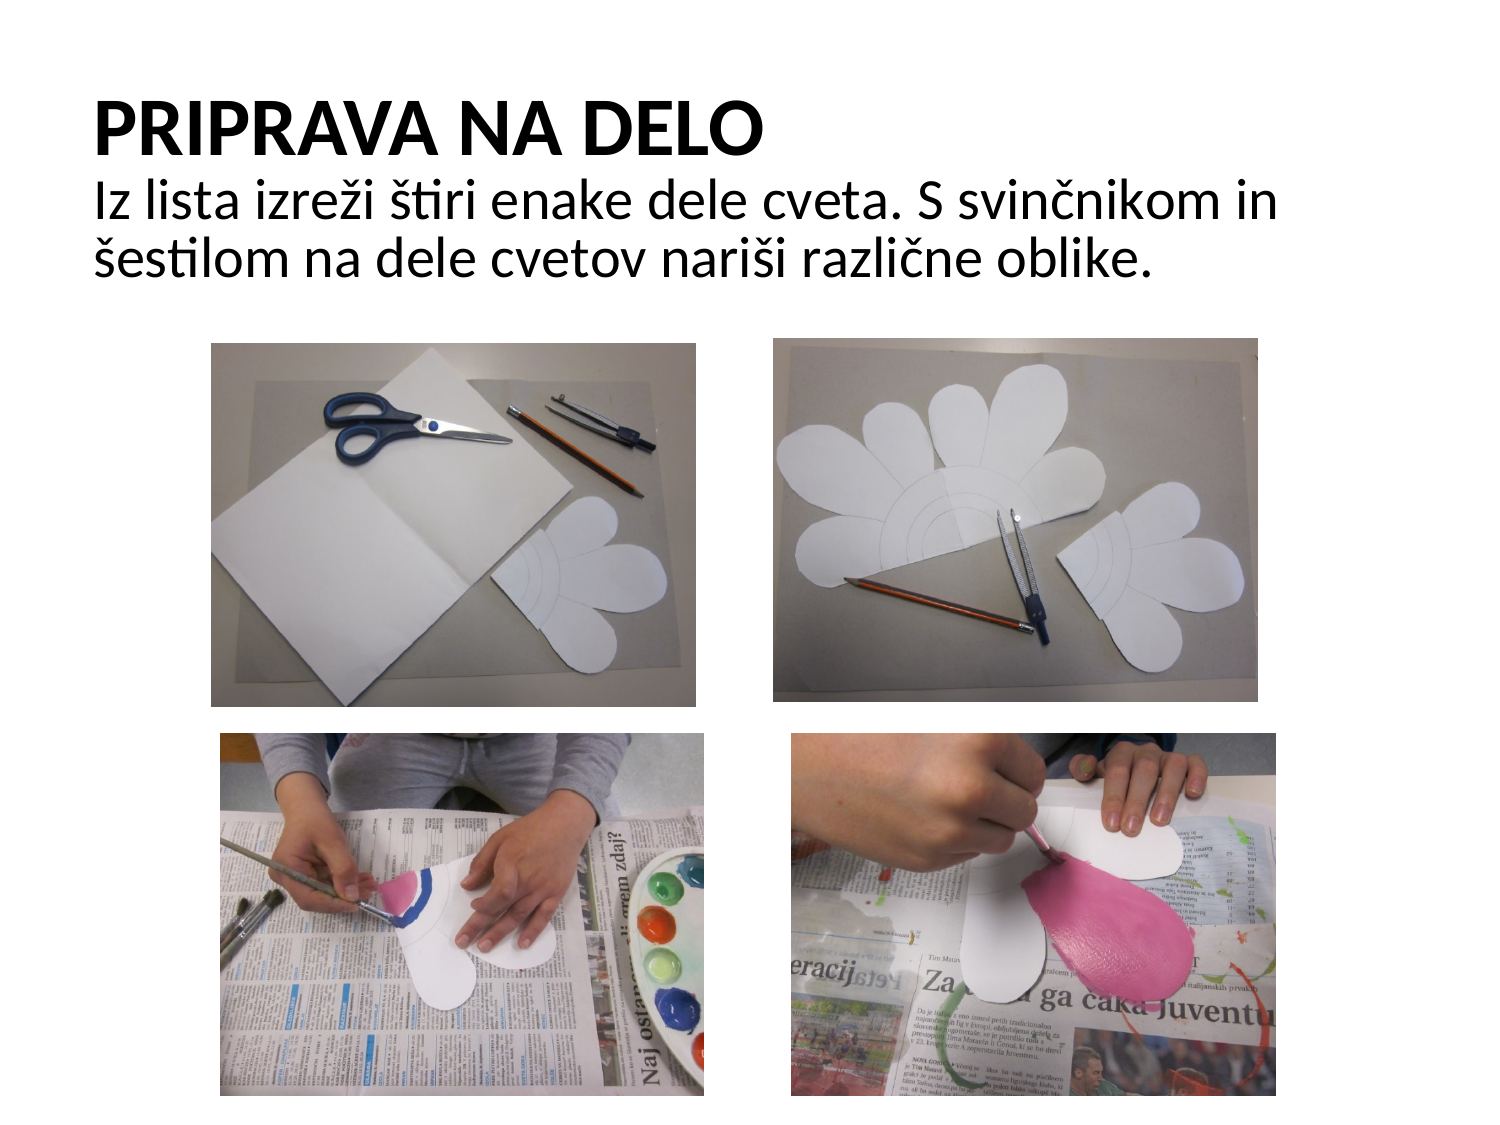

PRIPRAVA NA DELO
Iz lista izreži štiri enake dele cveta. S svinčnikom in šestilom na dele cvetov nariši različne oblike.